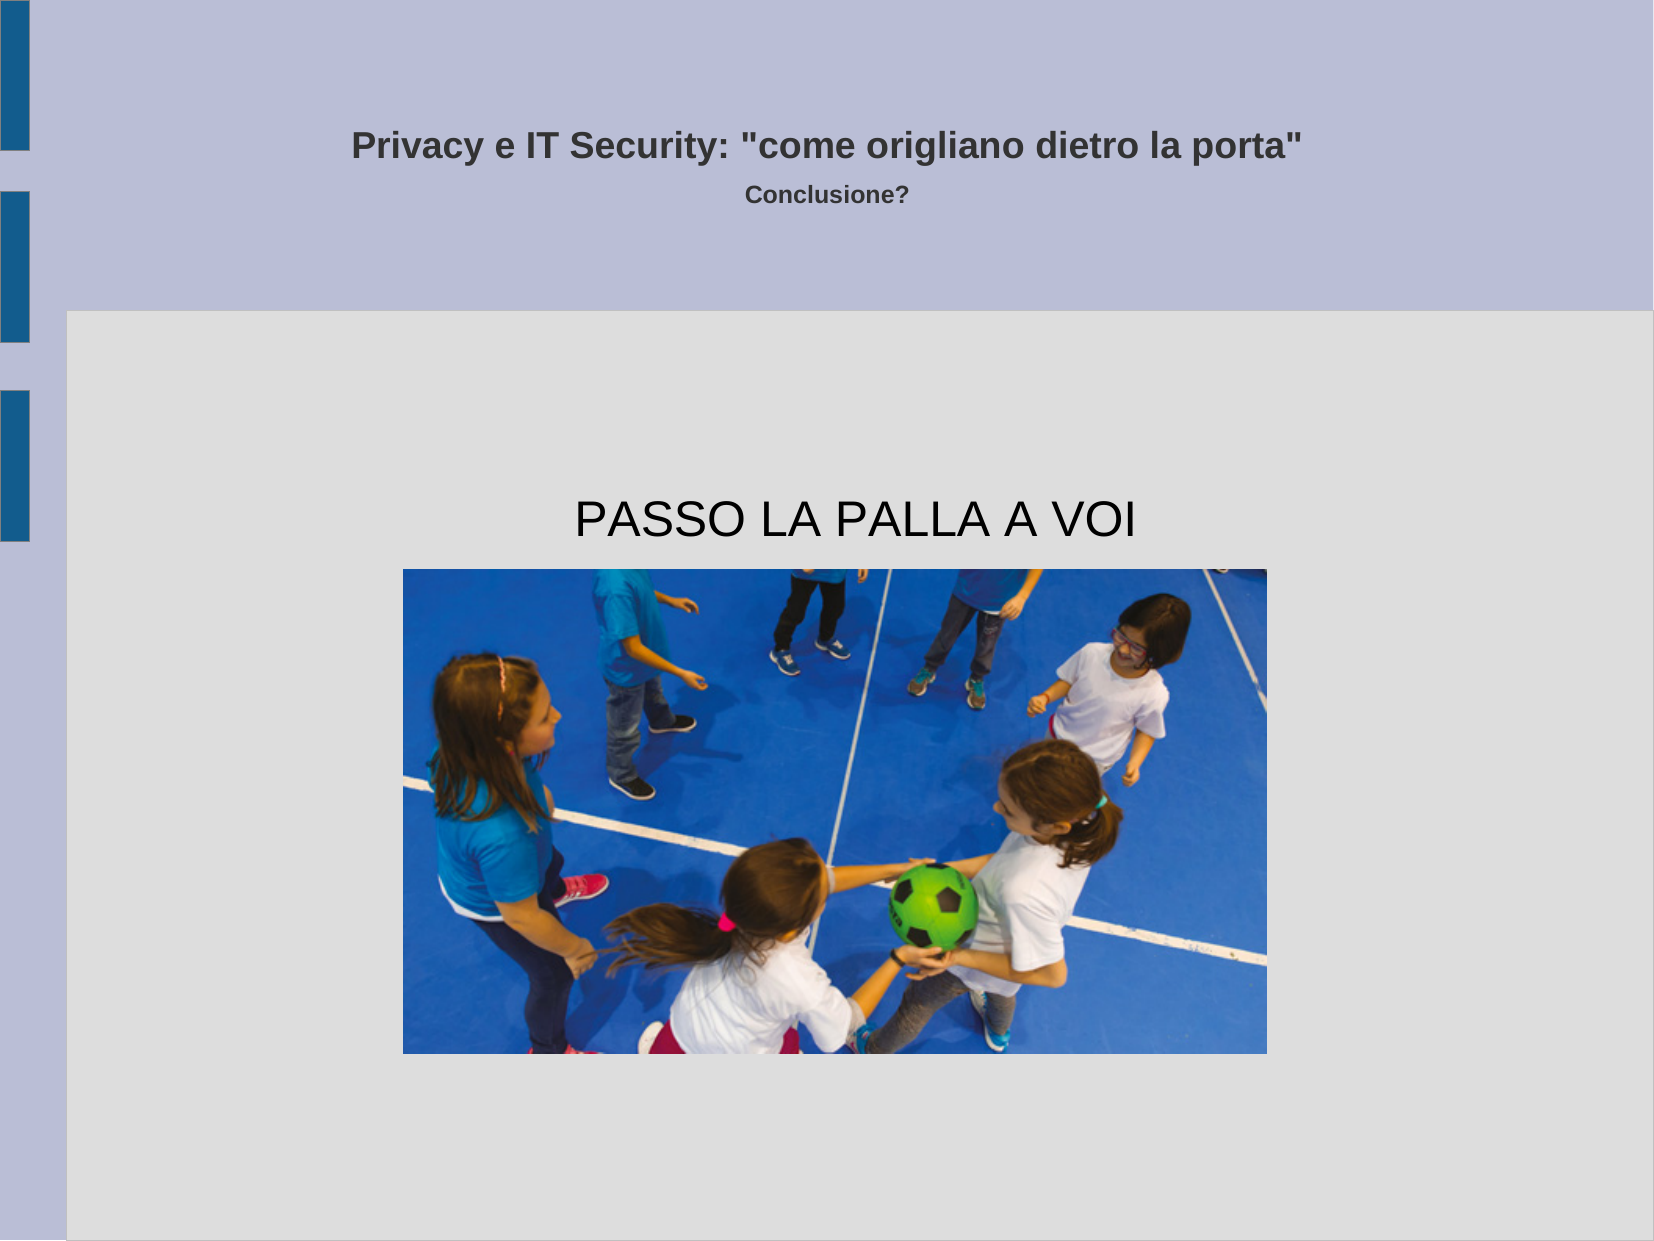

# Conclusione?
Privacy e IT Security: "come origliano dietro la porta"
PASSO LA PALLA A VOI